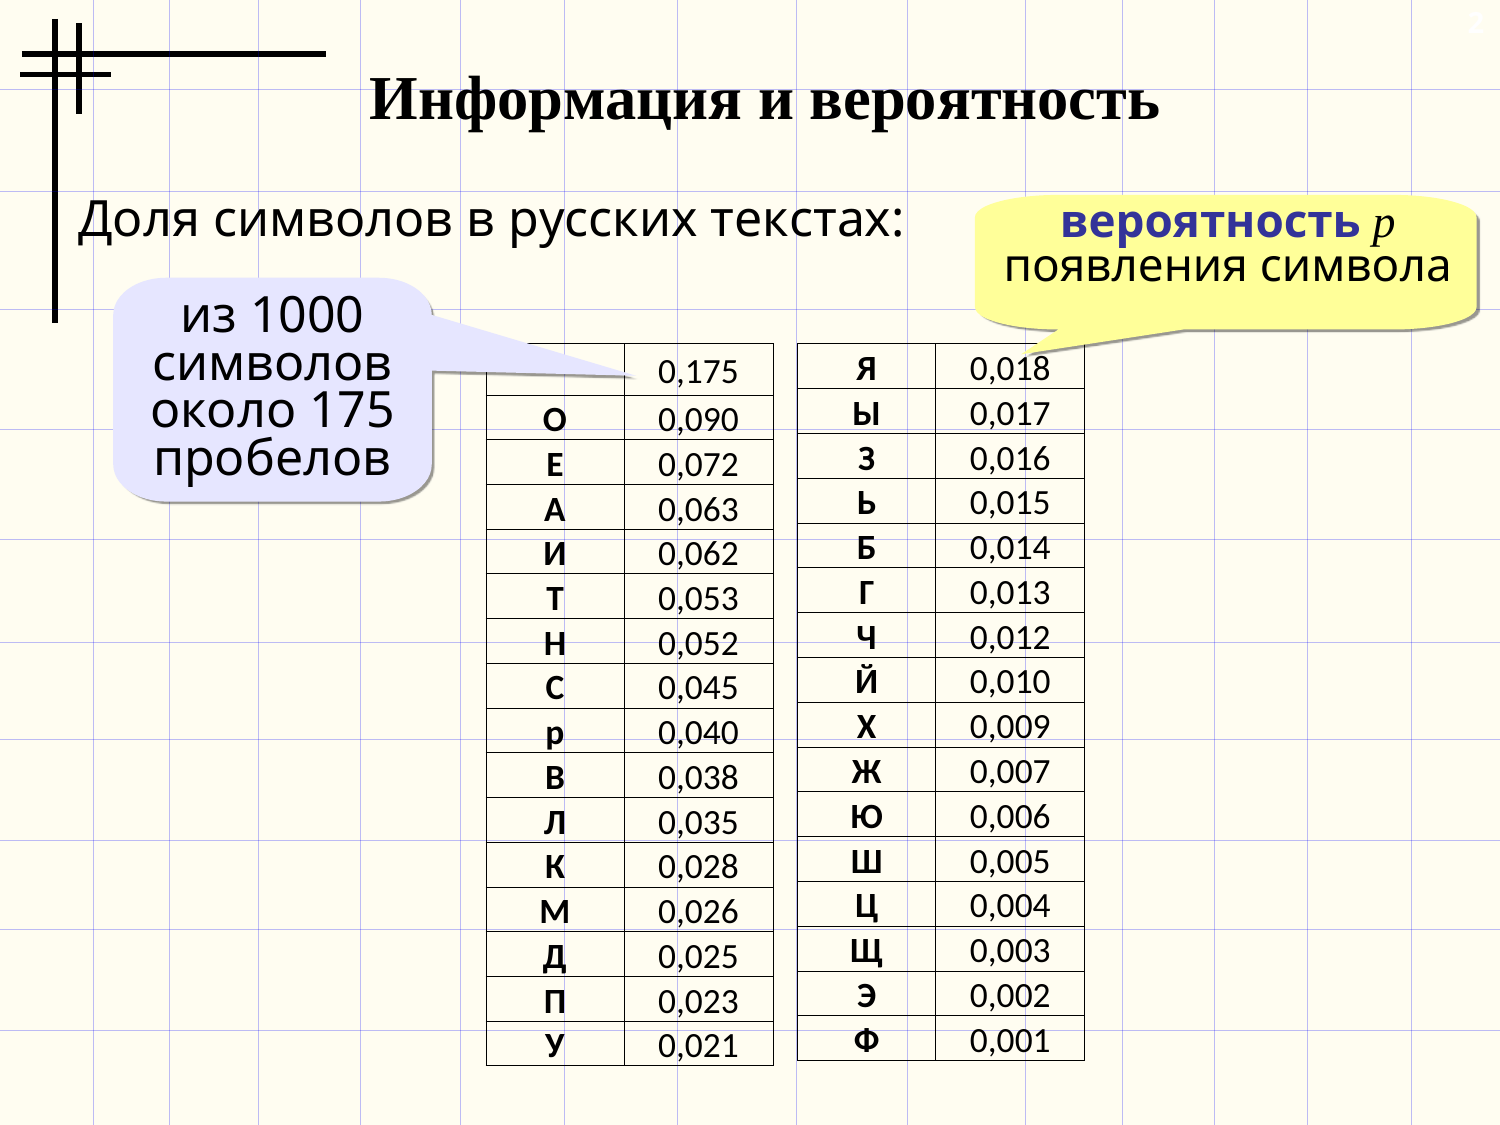

# Информация и вероятность
Доля символов в русских текстах:
вероятность p появления символа
из 1000 символов около 175 пробелов
| | 0,175 |
| --- | --- |
| О | 0,090 |
| Е | 0,072 |
| А | 0,063 |
| И | 0,062 |
| Т | 0,053 |
| Н | 0,052 |
| С | 0,045 |
| р | 0,040 |
| В | 0,038 |
| Л | 0,035 |
| К | 0,028 |
| М | 0,026 |
| Д | 0,025 |
| П | 0,023 |
| У | 0,021 |
| Я | 0,018 |
| --- | --- |
| Ы | 0,017 |
| З | 0,016 |
| Ь | 0,015 |
| Б | 0,014 |
| Г | 0,013 |
| Ч | 0,012 |
| Й | 0,010 |
| Х | 0,009 |
| Ж | 0,007 |
| Ю | 0,006 |
| Ш | 0,005 |
| Ц | 0,004 |
| Щ | 0,003 |
| Э | 0,002 |
| Ф | 0,001 |